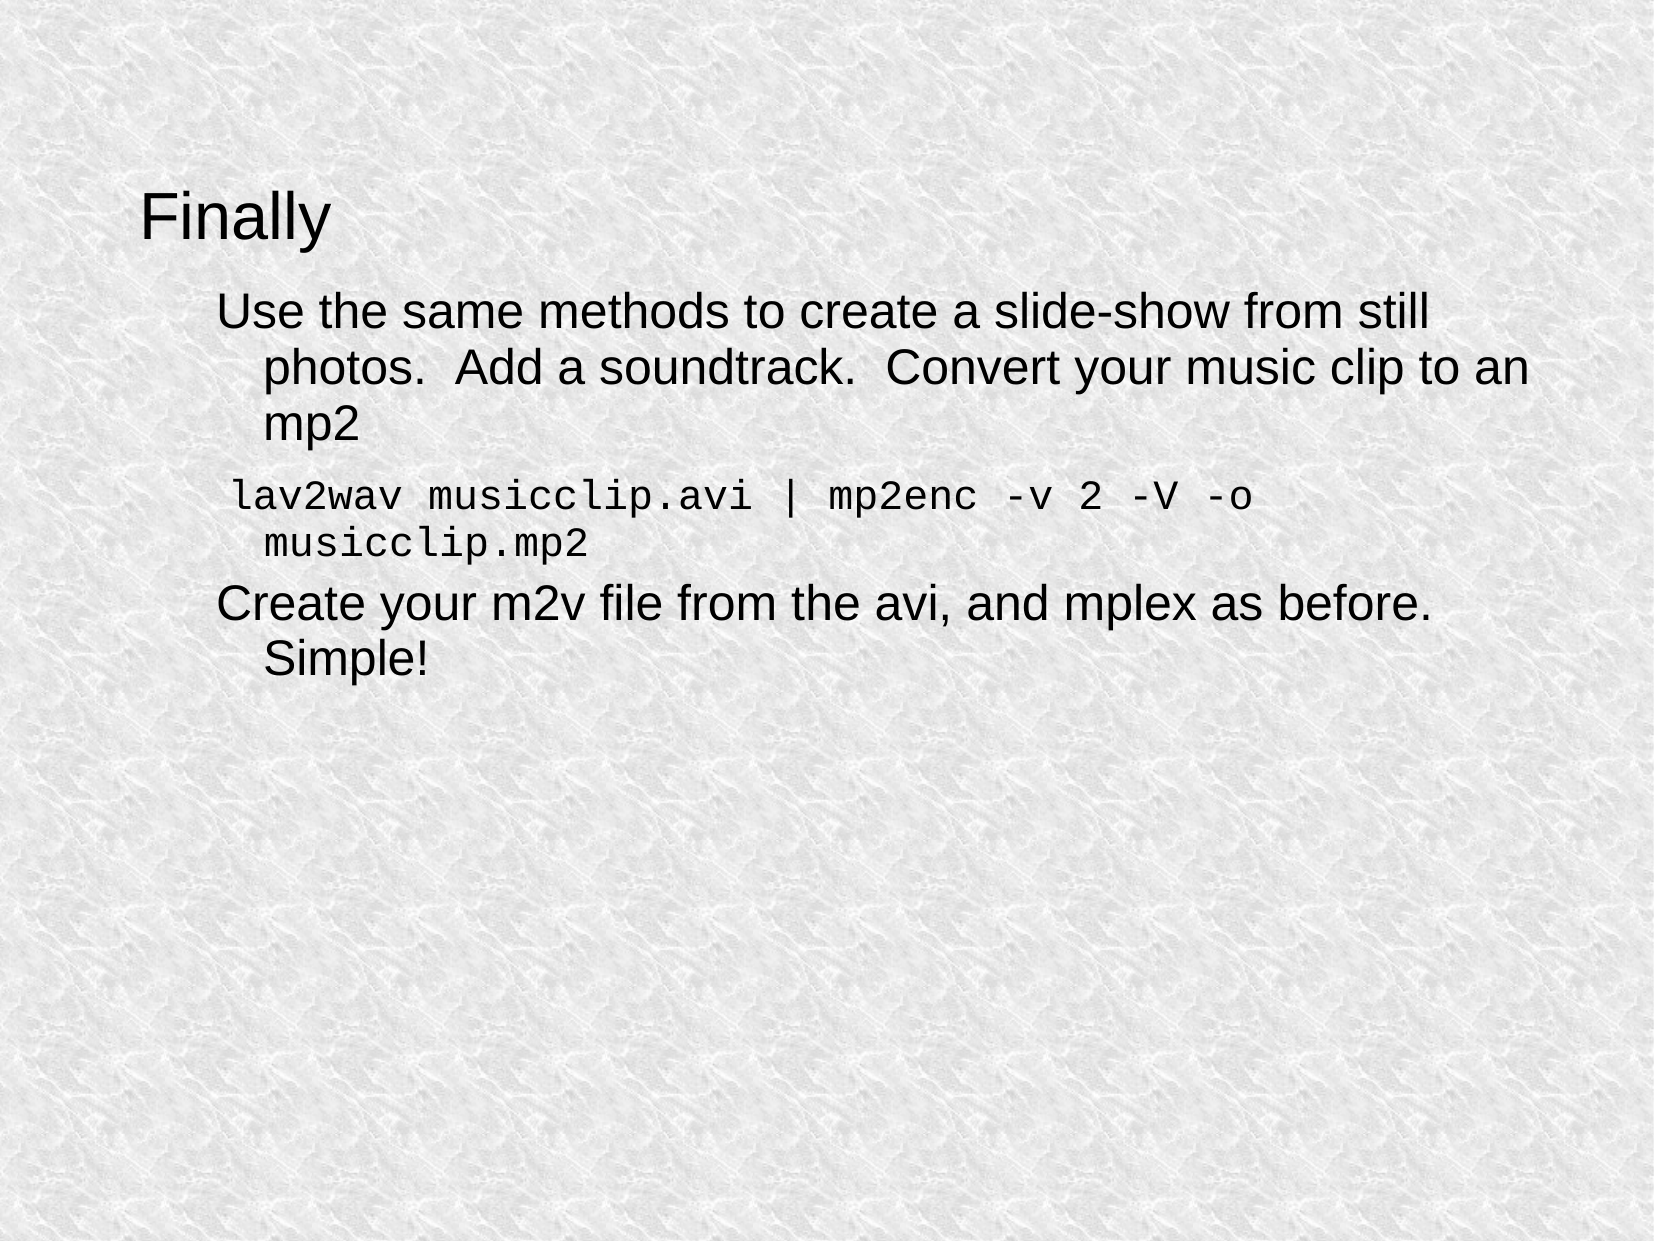

# Finally
Use the same methods to create a slide-show from still photos. Add a soundtrack. Convert your music clip to an mp2
lav2wav musicclip.avi | mp2enc -v 2 -V -o musicclip.mp2
Create your m2v file from the avi, and mplex as before. Simple!